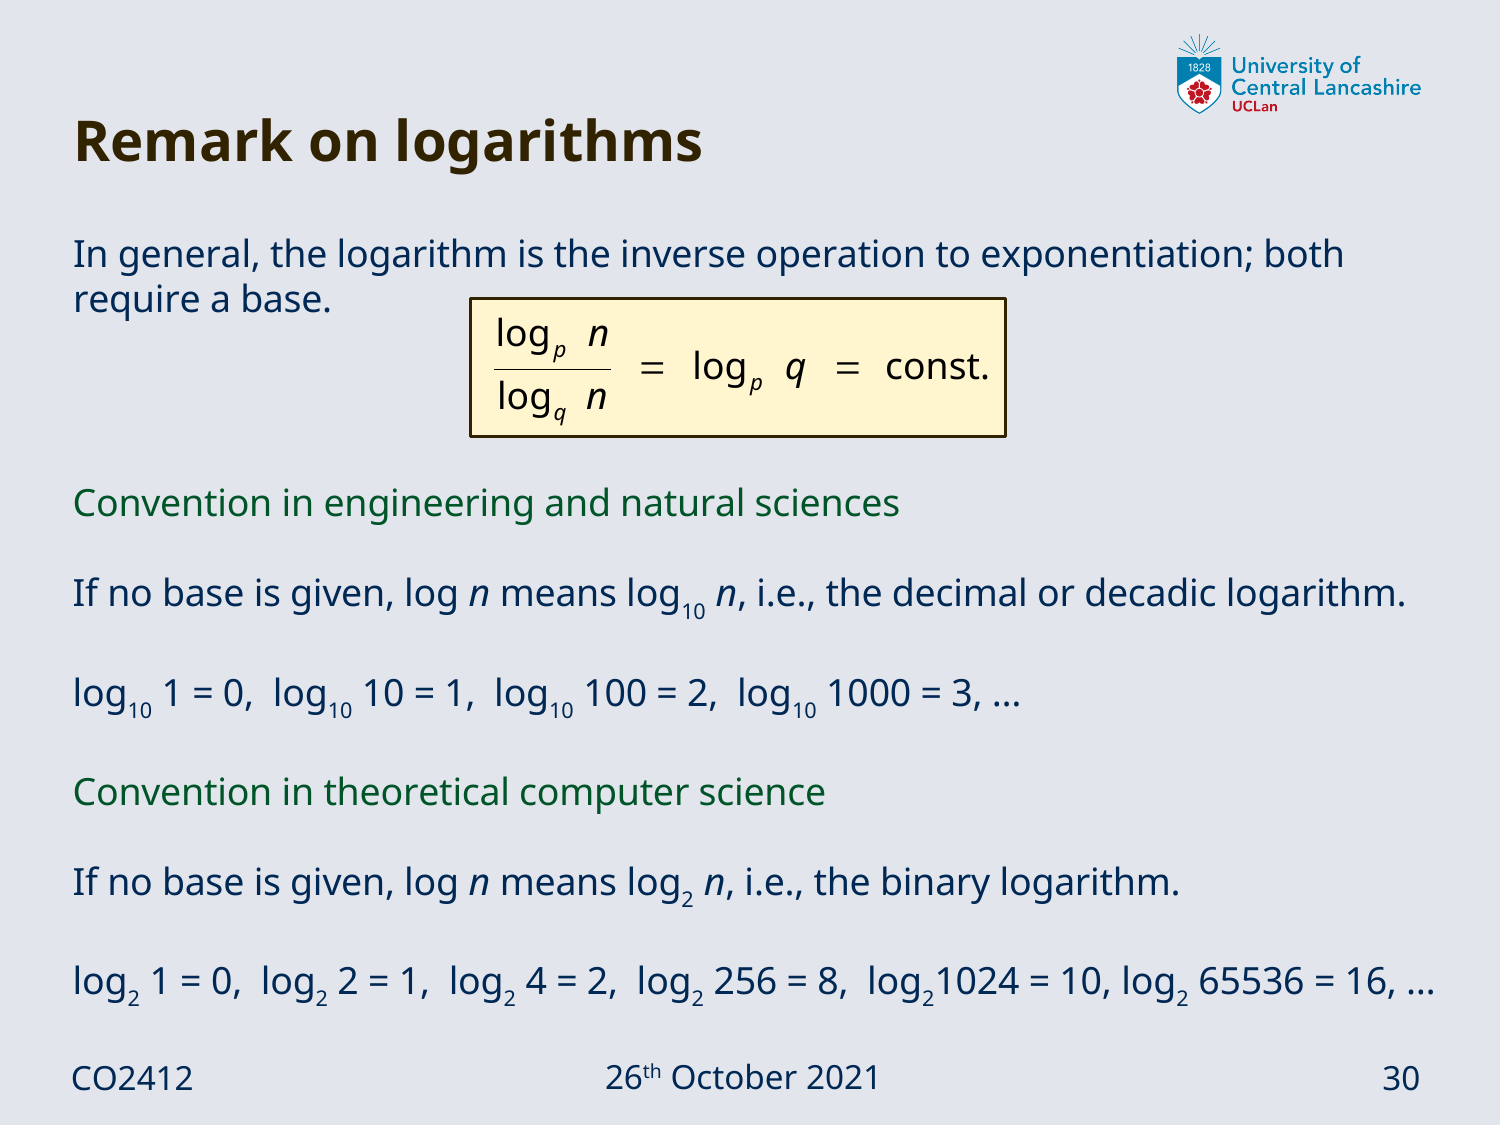

# Remark on logarithms
In general, the logarithm is the inverse operation to exponentiation; both require a base.
Convention in engineering and natural sciences
If no base is given, log n means log10 n, i.e., the decimal or decadic logarithm.
log10 1 = 0, log10 10 = 1, log10 100 = 2, log10 1000 = 3, …
Convention in theoretical computer science
If no base is given, log n means log2 n, i.e., the binary logarithm.
log2 1 = 0, log2 2 = 1, log2 4 = 2, log2 256 = 8, log21024 = 10, log2 65536 = 16, …